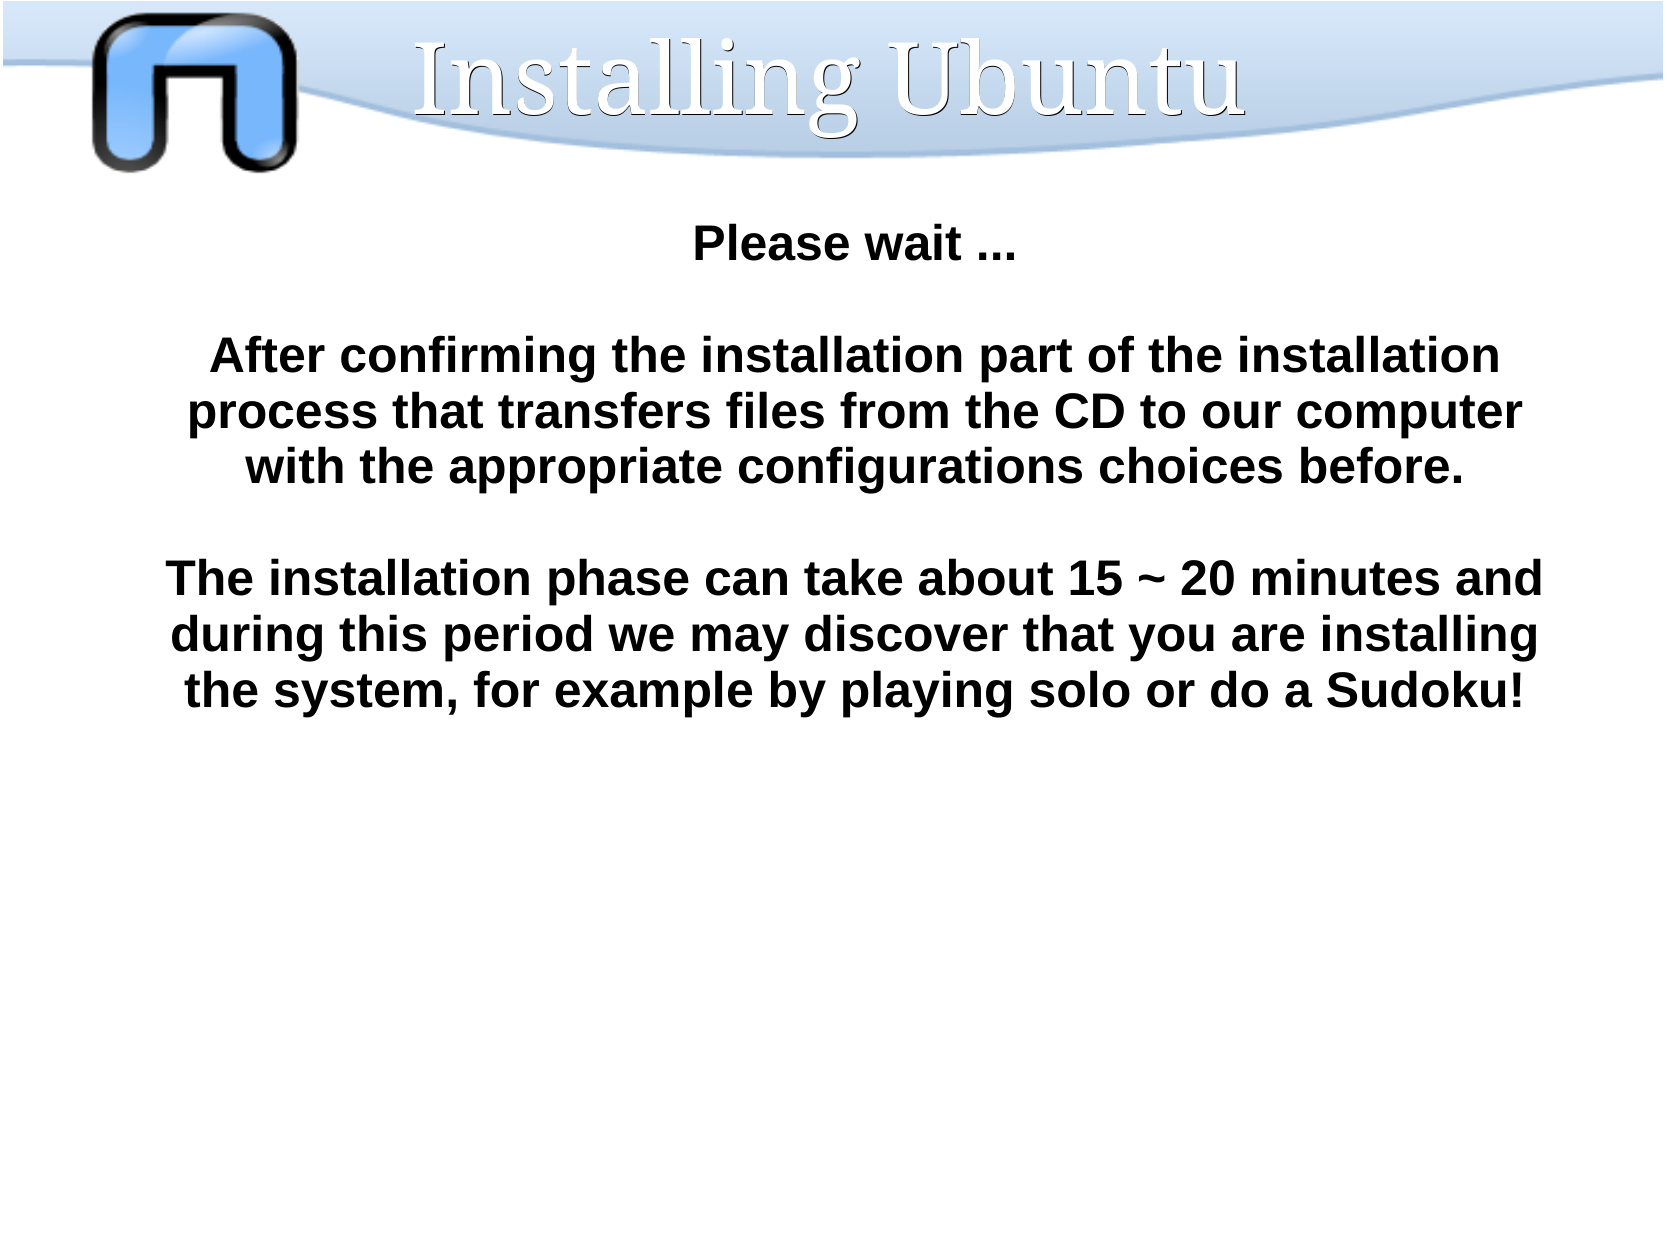

Installing Ubuntu
# Please wait ...
After confirming the installation part of the installation process that transfers files from the CD to our computer with the appropriate configurations choices before.
The installation phase can take about 15 ~ 20 minutes and during this period we may discover that you are installing the system, for example by playing solo or do a Sudoku!